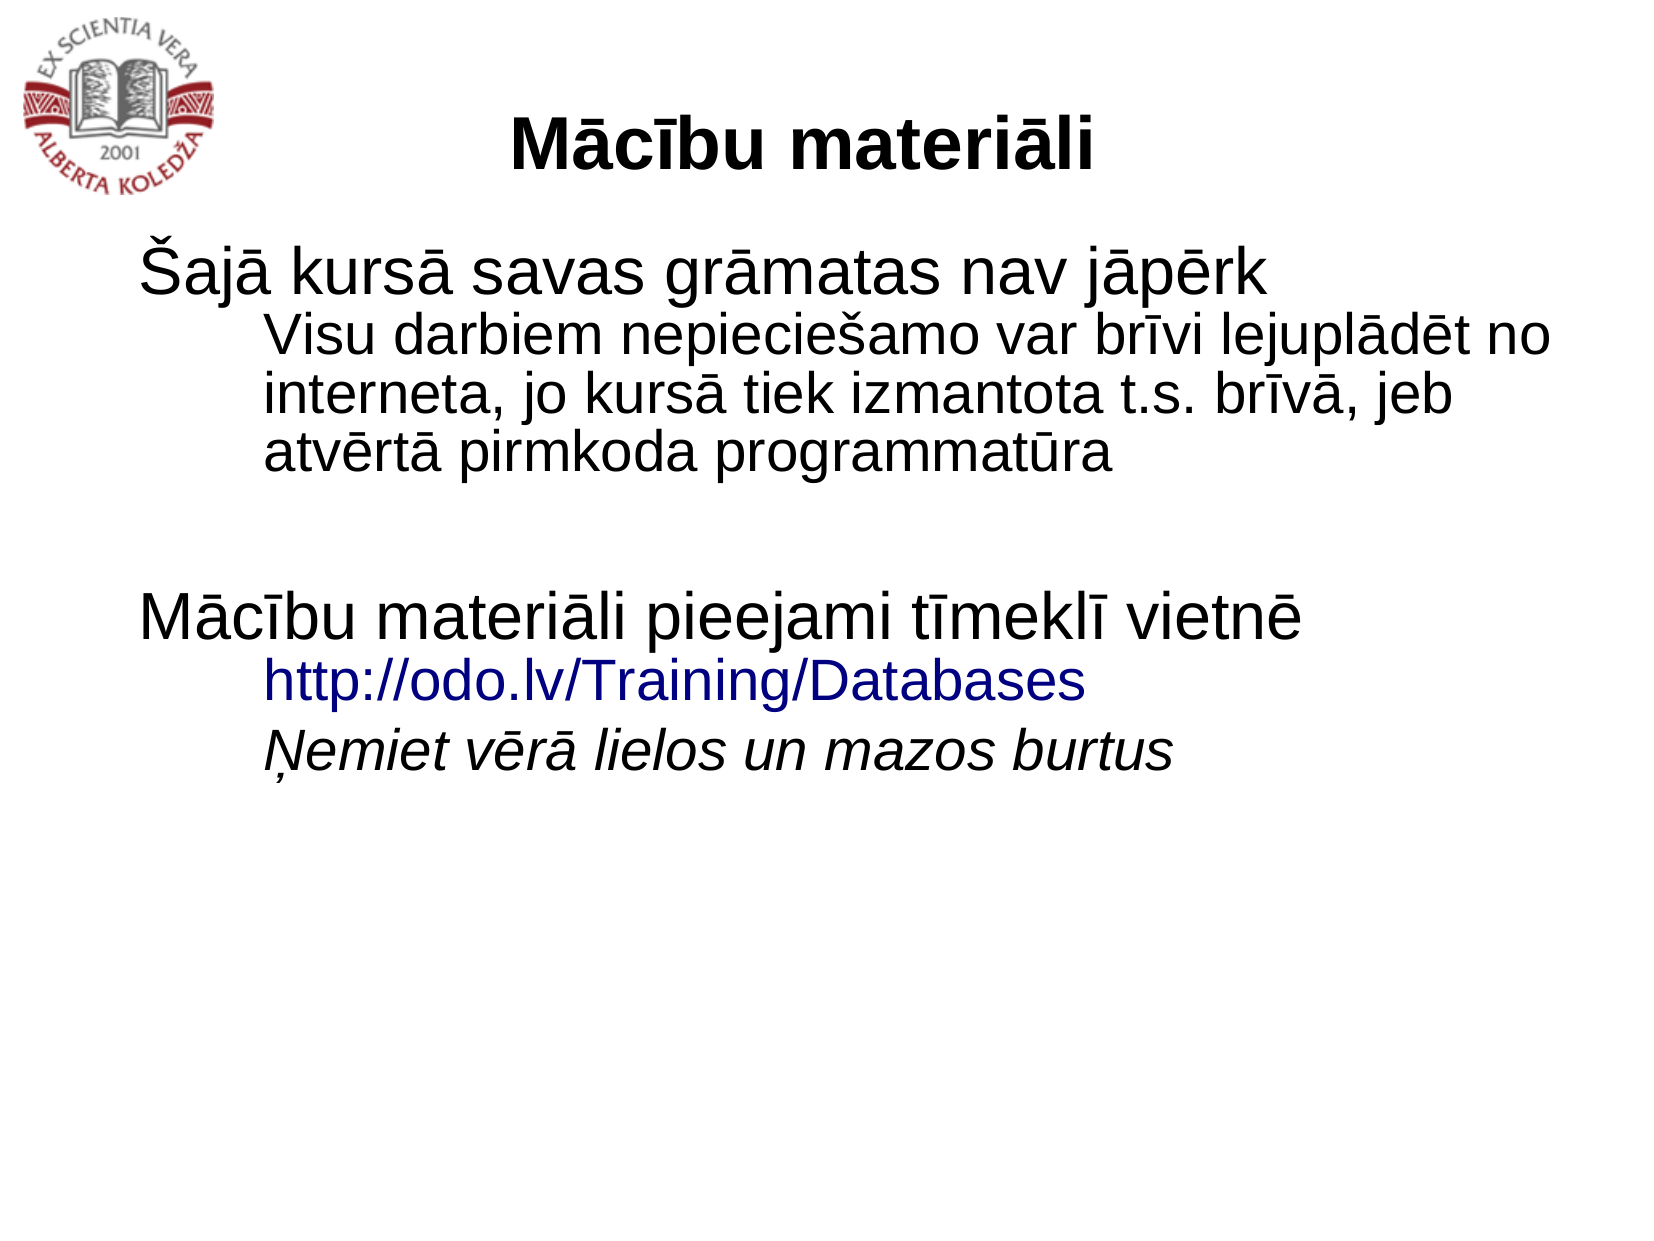

# Mācību materiāli
Šajā kursā savas grāmatas nav jāpērk
Visu darbiem nepieciešamo var brīvi lejuplādēt no interneta, jo kursā tiek izmantota t.s. brīvā, jeb atvērtā pirmkoda programmatūra
Mācību materiāli pieejami tīmeklī vietnē
http://odo.lv/Training/Databases
Ņemiet vērā lielos un mazos burtus